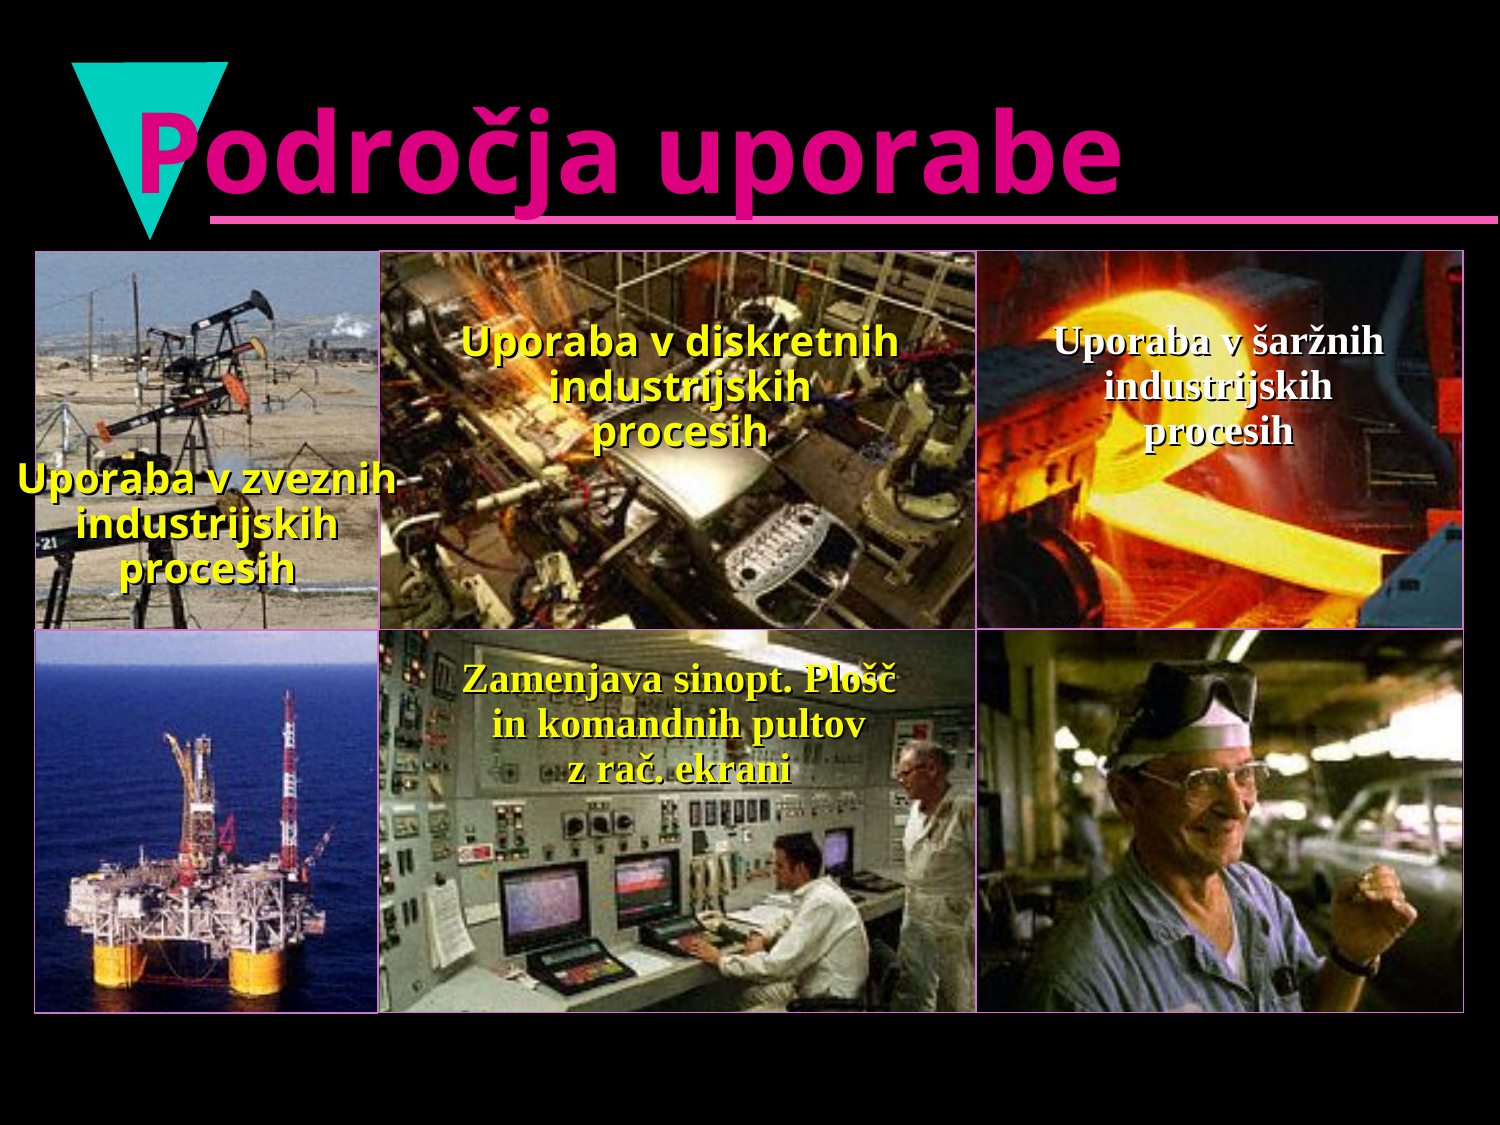

# Področja uporabe
Uporaba v šaržnih
industrijskih
procesih
Uporaba v diskretnih
industrijskih
procesih
Uporaba v zveznih
industrijskih
procesih
Zamenjava sinopt. Plošč
in komandnih pultov
z rač. ekrani
3